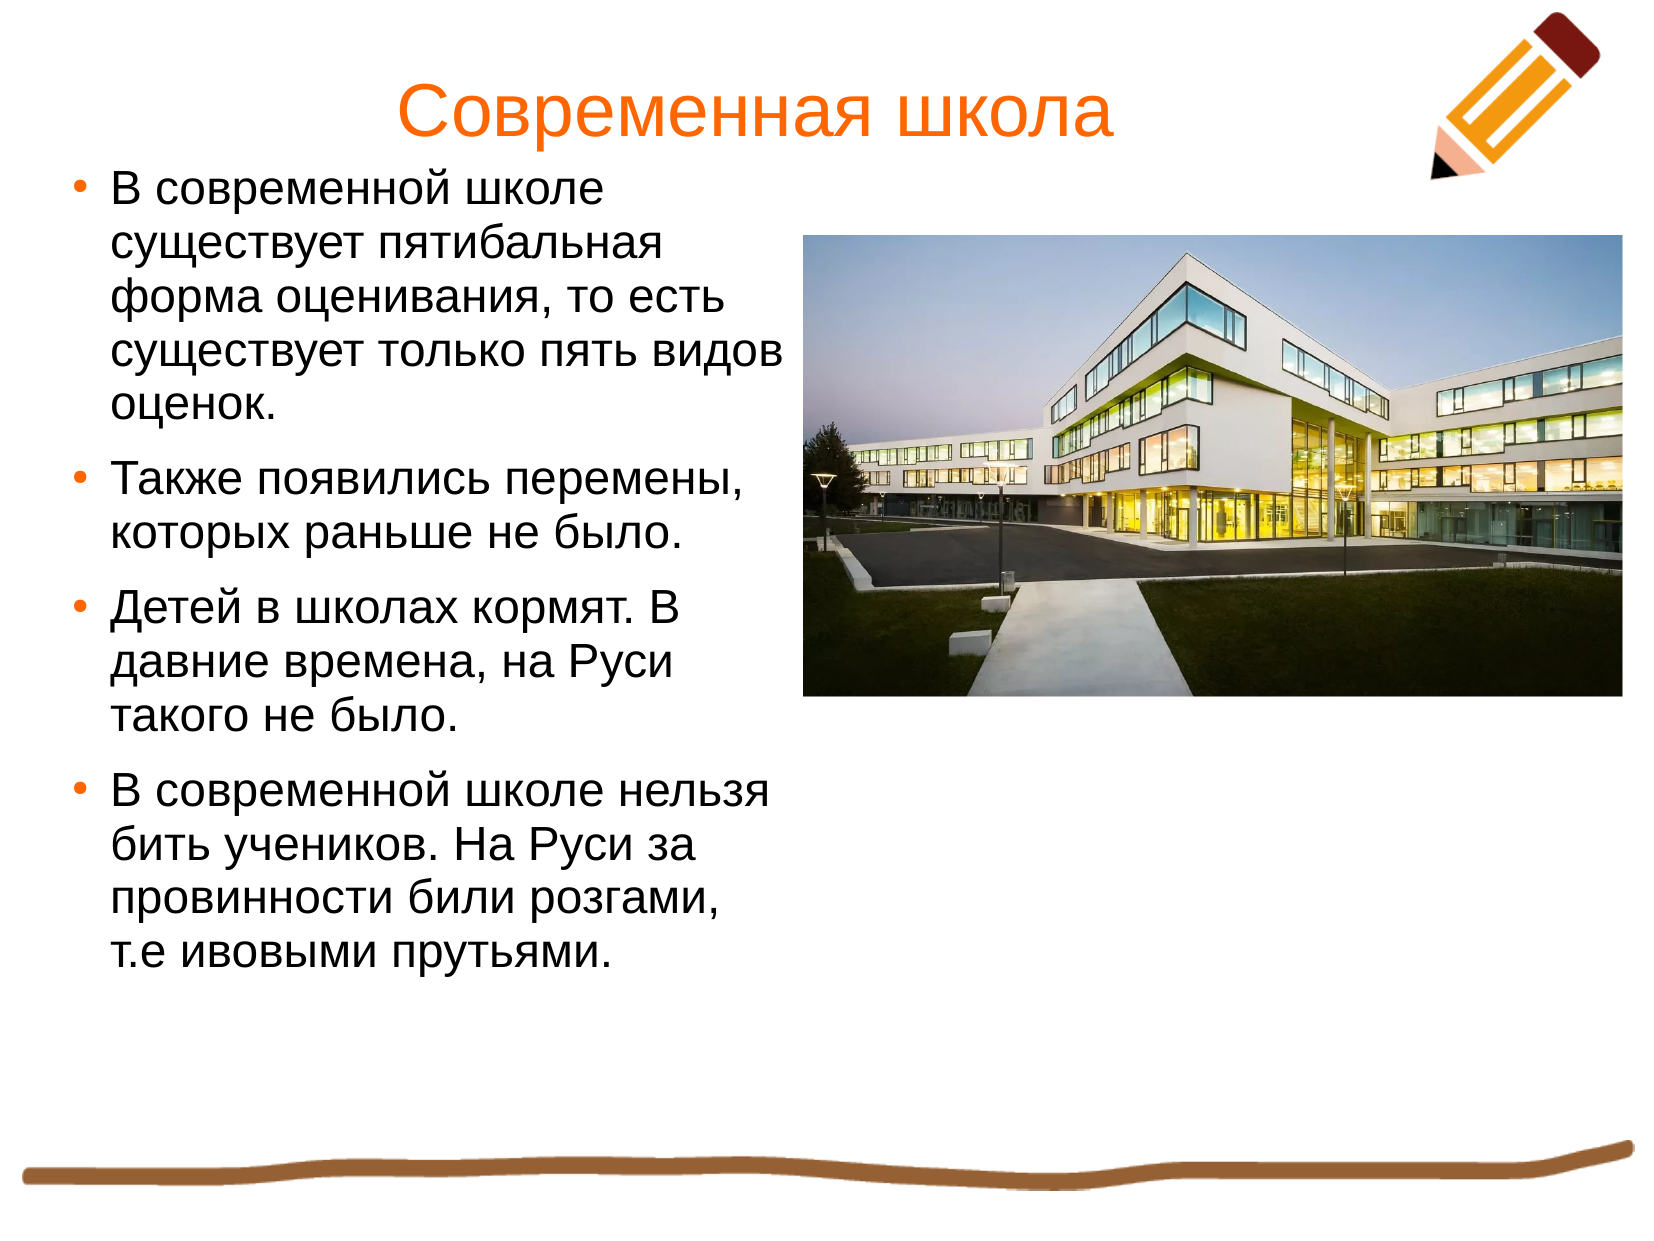

# Современная школа
В современной школе существует пятибальная форма оценивания, то есть существует только пять видов оценок.
Также появились перемены, которых раньше не было.
Детей в школах кормят. В давние времена, на Руси такого не было.
В современной школе нельзя бить учеников. На Руси за провинности били розгами, т.е ивовыми прутьями.